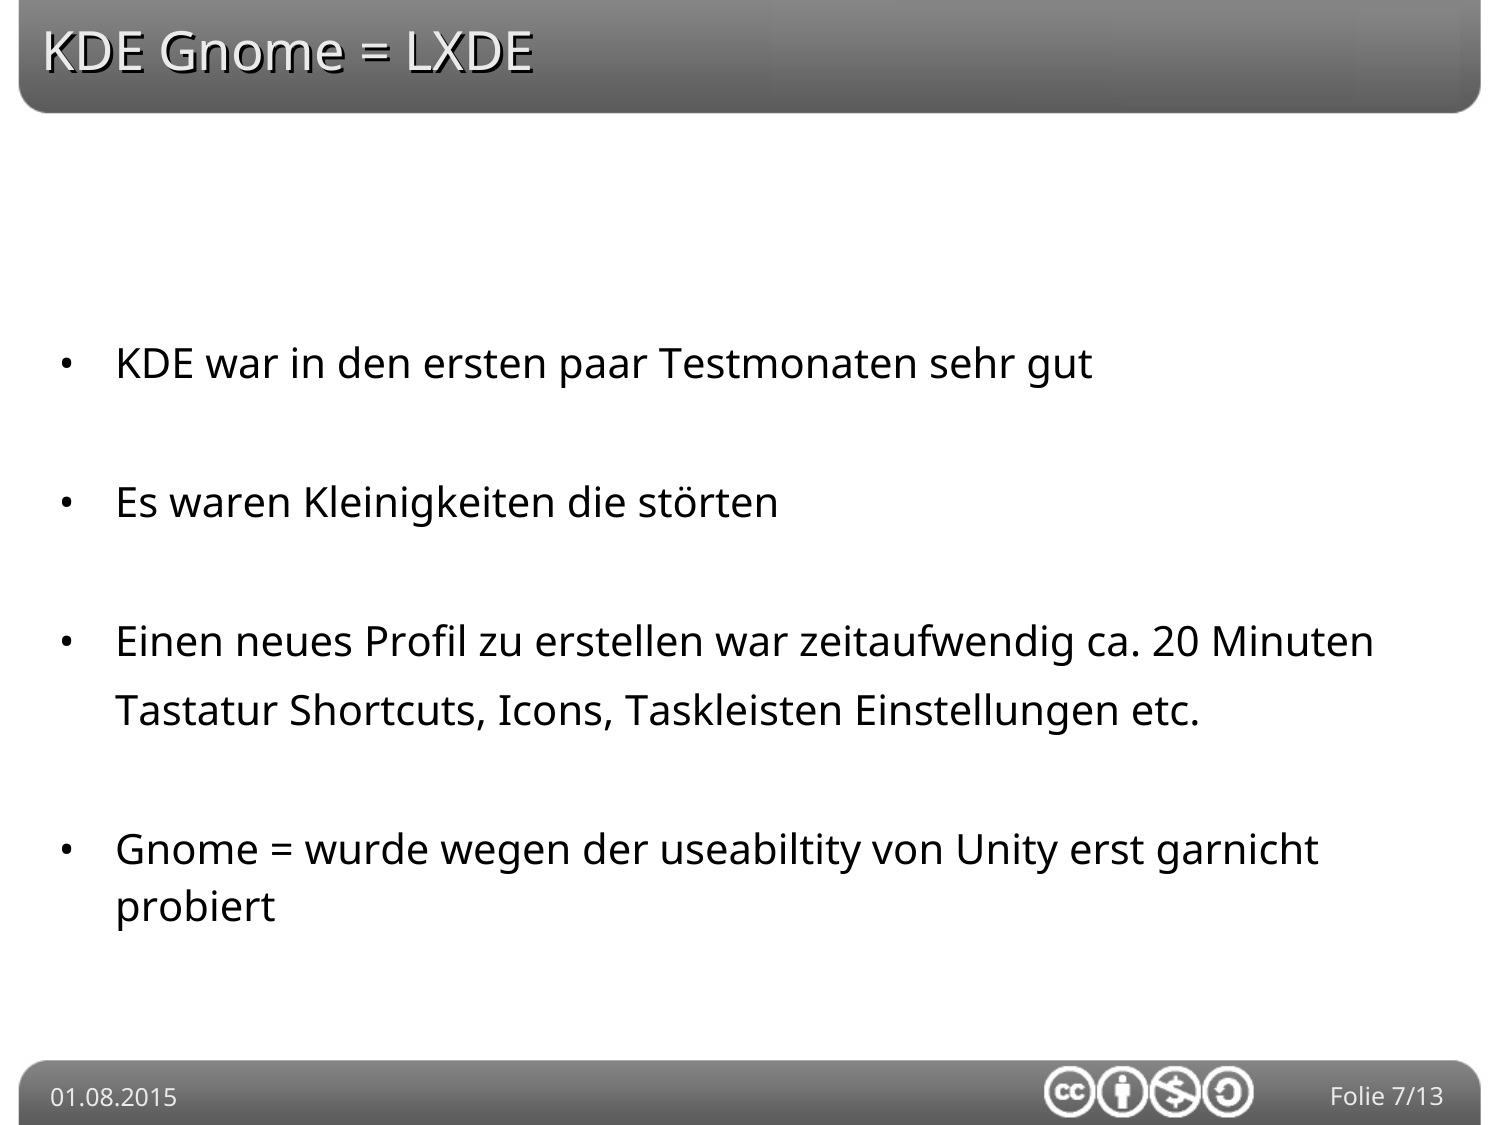

# KDE Gnome = LXDE
KDE war in den ersten paar Testmonaten sehr gut
Es waren Kleinigkeiten die störten
Einen neues Profil zu erstellen war zeitaufwendig ca. 20 Minuten
Tastatur Shortcuts, Icons, Taskleisten Einstellungen etc.
Gnome = wurde wegen der useabiltity von Unity erst garnicht probiert
7